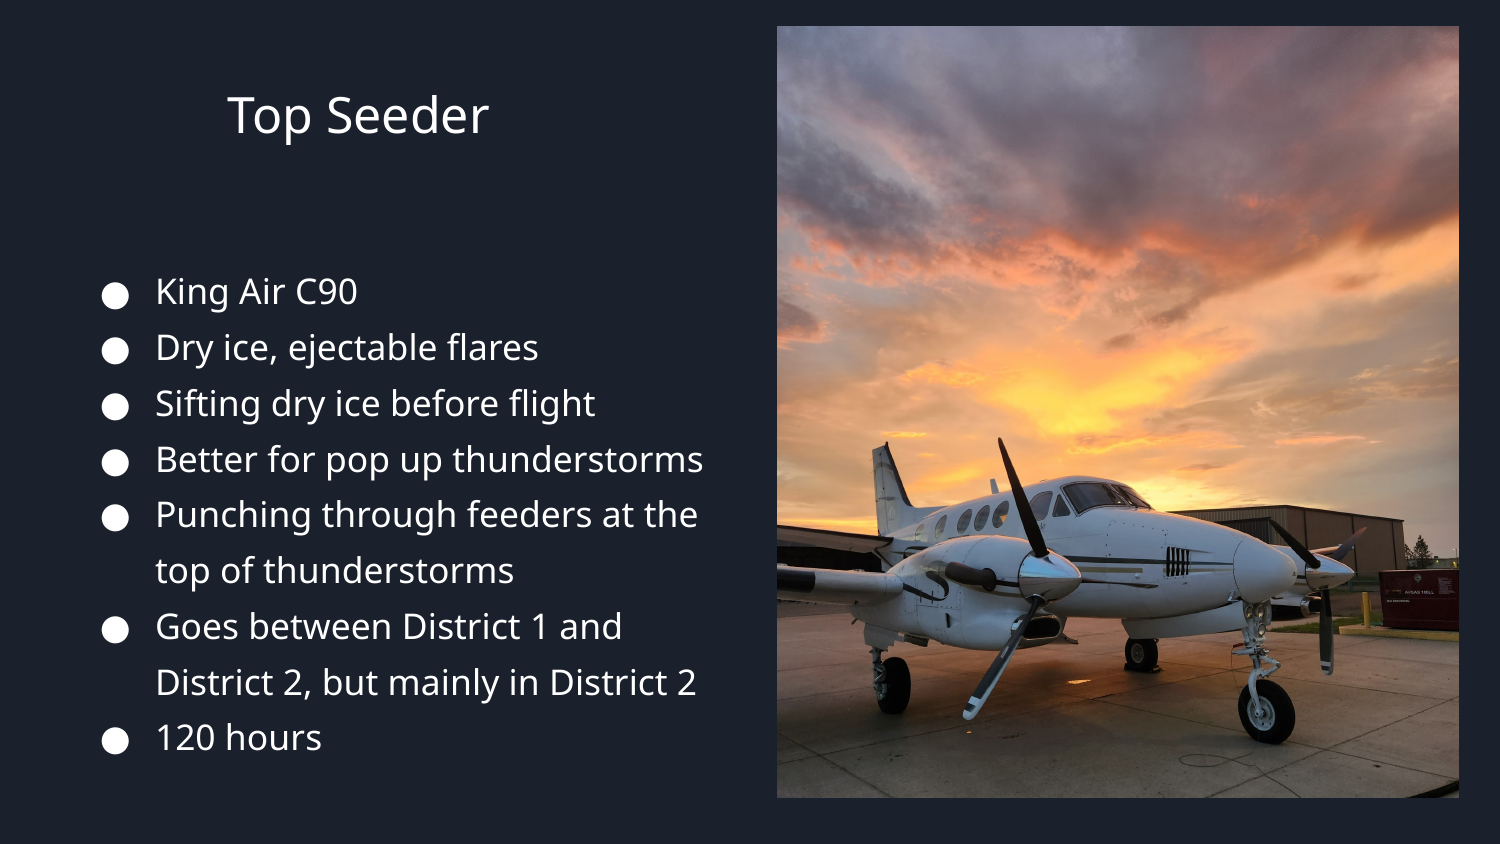

# Top Seeder
King Air C90
Dry ice, ejectable flares
Sifting dry ice before flight
Better for pop up thunderstorms
Punching through feeders at the top of thunderstorms
Goes between District 1 and District 2, but mainly in District 2
120 hours